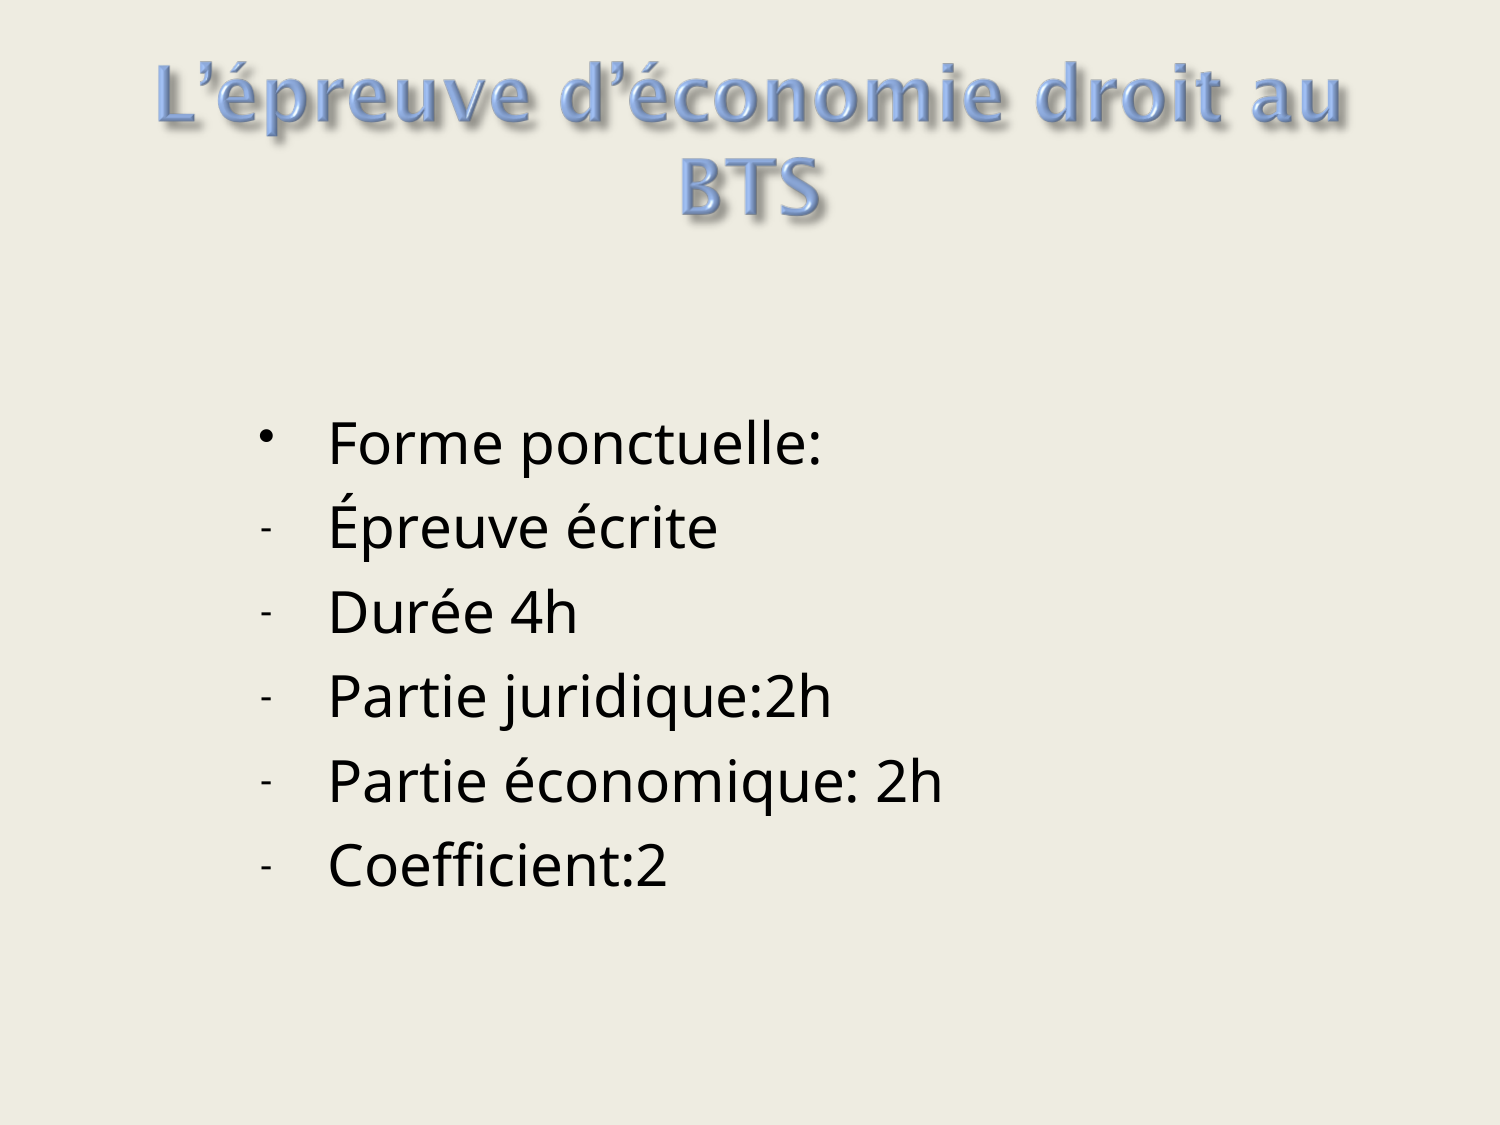

# Forme ponctuelle:
Épreuve écrite
Durée 4h
Partie juridique:2h
Partie économique: 2h
Coefficient:2